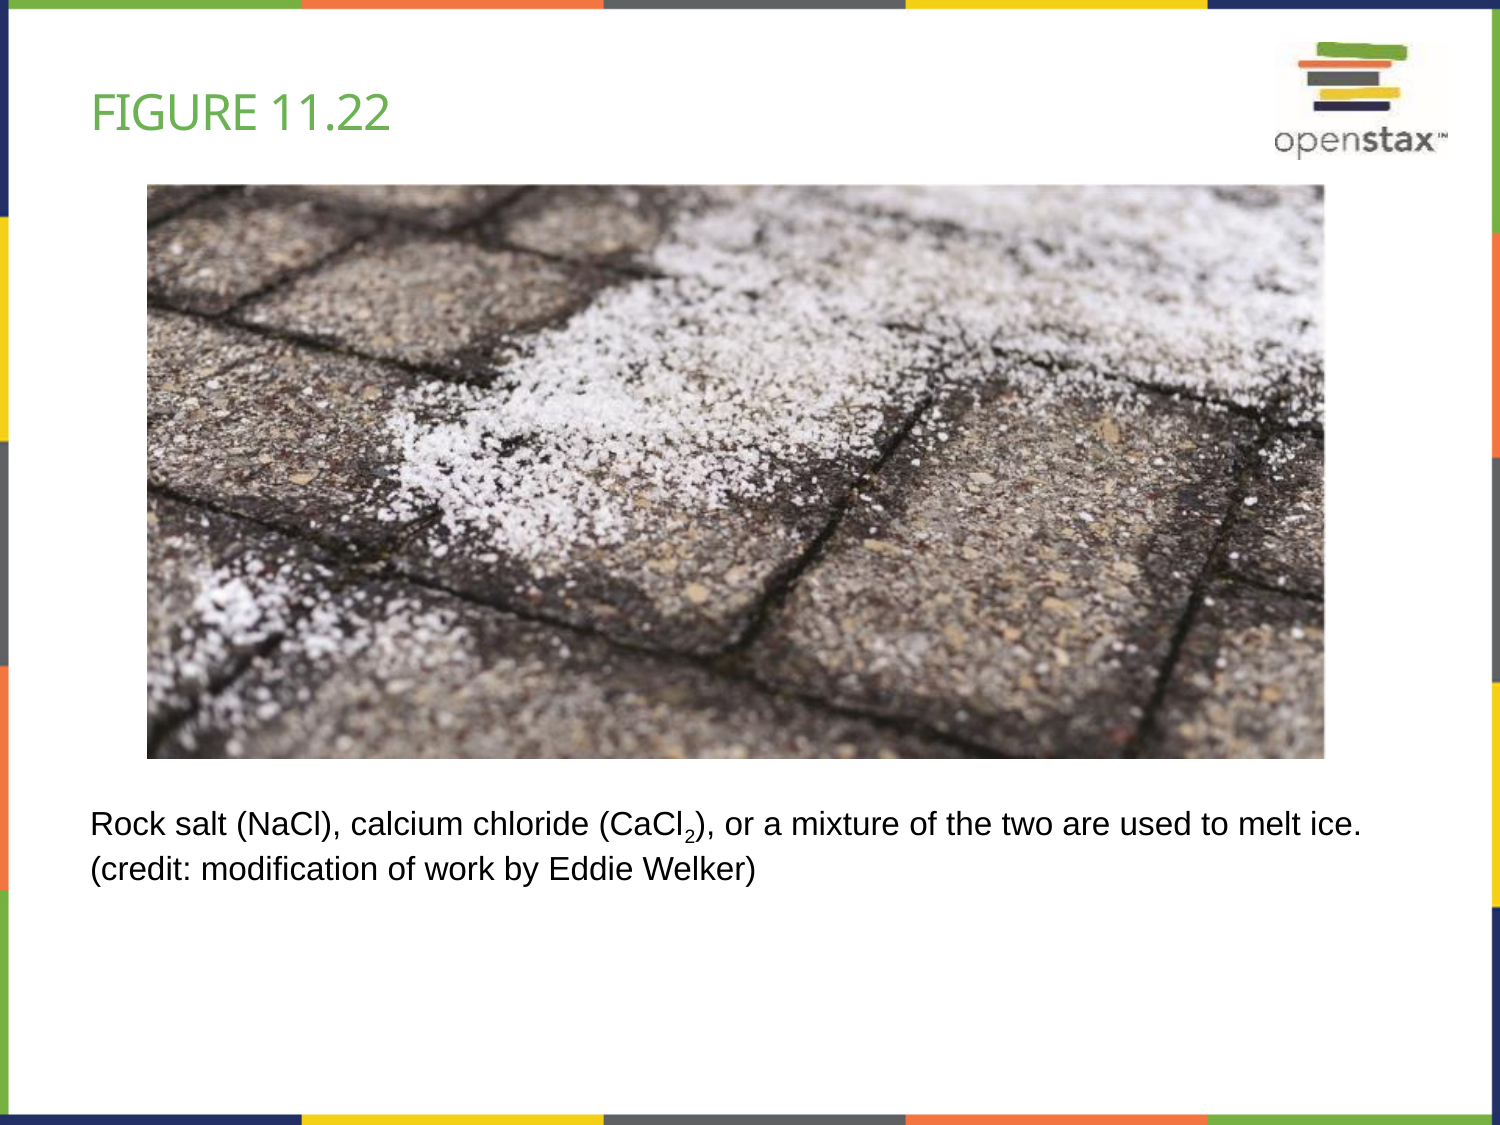

# Figure 11.22
Rock salt (NaCl), calcium chloride (CaCl2), or a mixture of the two are used to melt ice. (credit: modification of work by Eddie Welker)